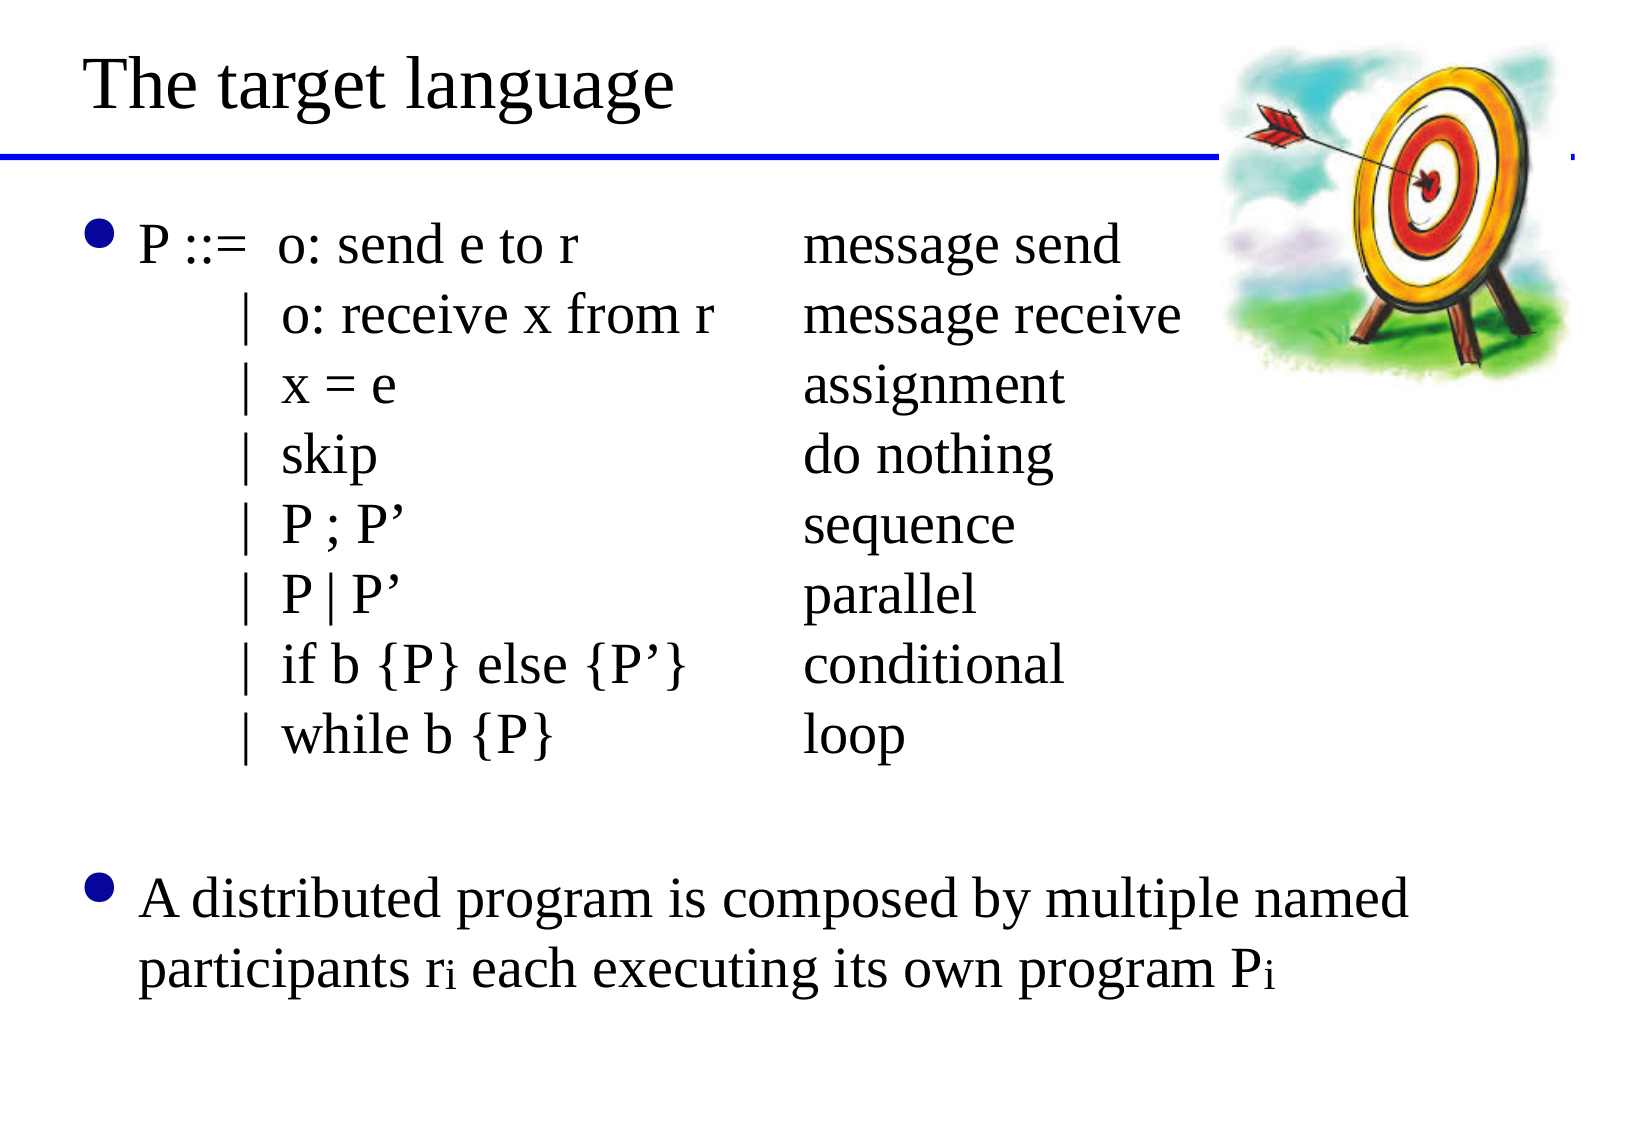

# The target language
P ::= o: send e to r				message send
 | o: receive x from r		message receive
 | x = e						assignment
 | skip						do nothing
 | P ; P’						sequence
 | P | P’						parallel
 | if b {P} else {P’}		conditional
 | while b {P}				loop
A distributed program is composed by multiple named participants ri each executing its own program Pi